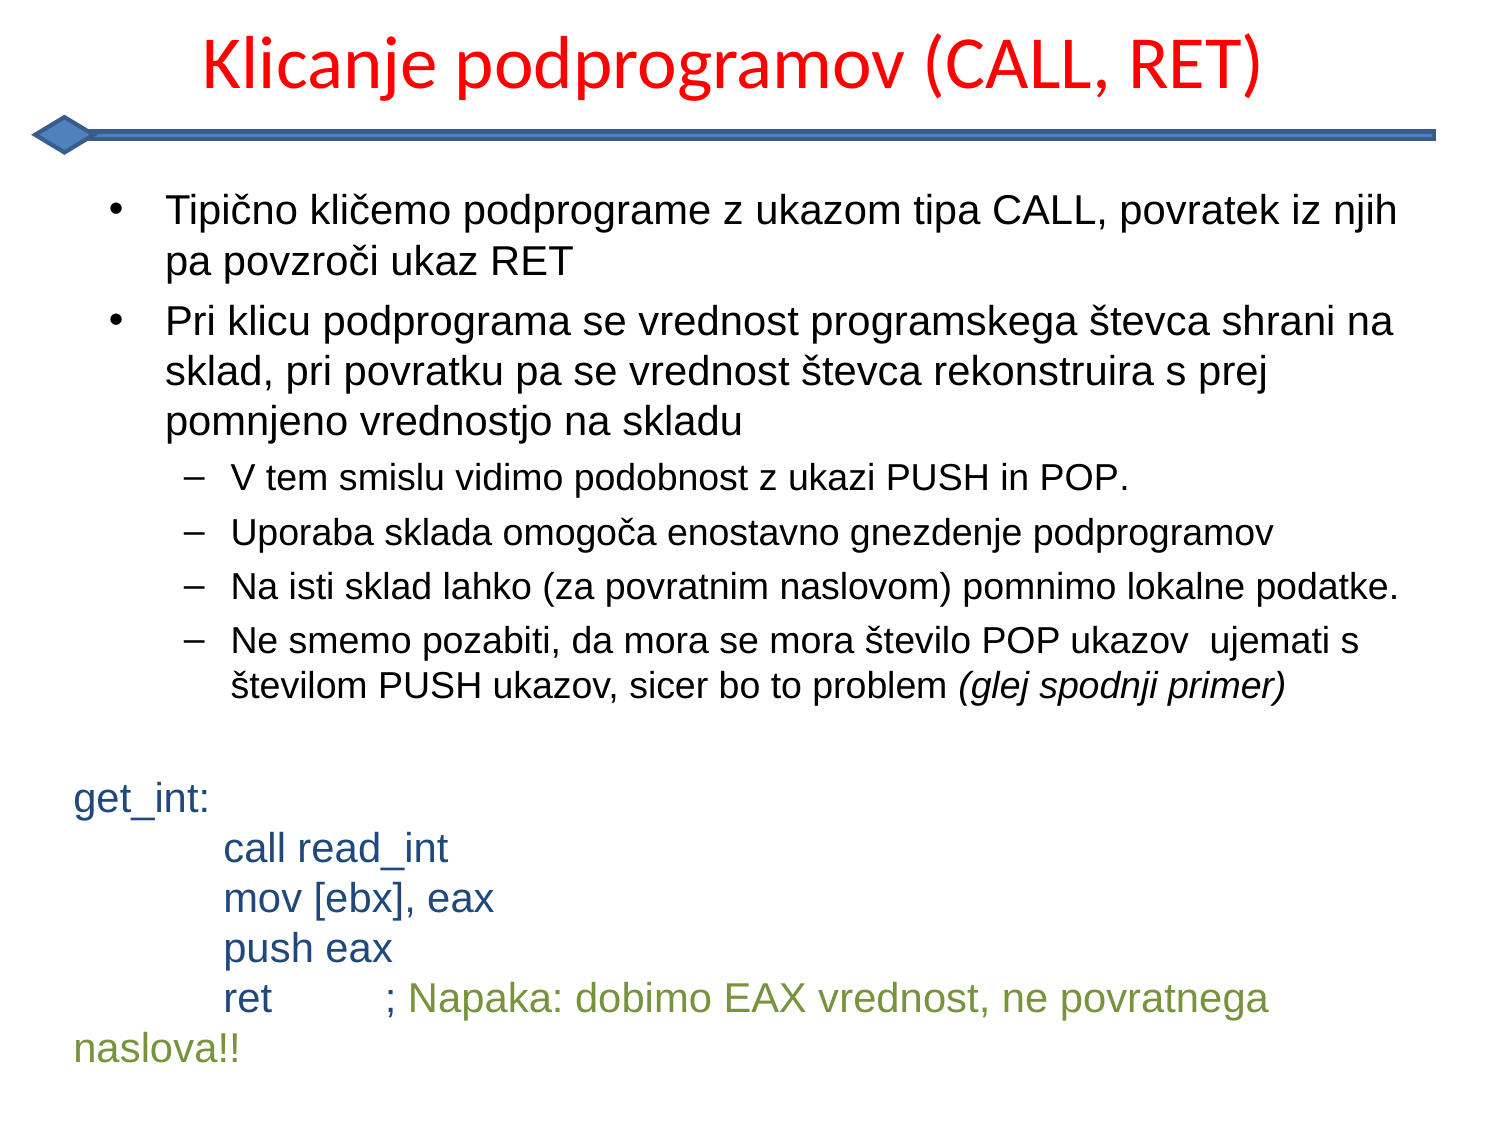

# Klicanje podprogramov (CALL, RET)
Tipično kličemo podprograme z ukazom tipa CALL, povratek iz njih pa povzroči ukaz RET
Pri klicu podprograma se vrednost programskega števca shrani na sklad, pri povratku pa se vrednost števca rekonstruira s prej pomnjeno vrednostjo na skladu
V tem smislu vidimo podobnost z ukazi PUSH in POP.
Uporaba sklada omogoča enostavno gnezdenje podprogramov
Na isti sklad lahko (za povratnim naslovom) pomnimo lokalne podatke.
Ne smemo pozabiti, da mora se mora število POP ukazov ujemati s številom PUSH ukazov, sicer bo to problem (glej spodnji primer)
get_int:
	call read_int
	mov [ebx], eax
	push eax
	ret	 ; Napaka: dobimo EAX vrednost, ne povratnega naslova!!